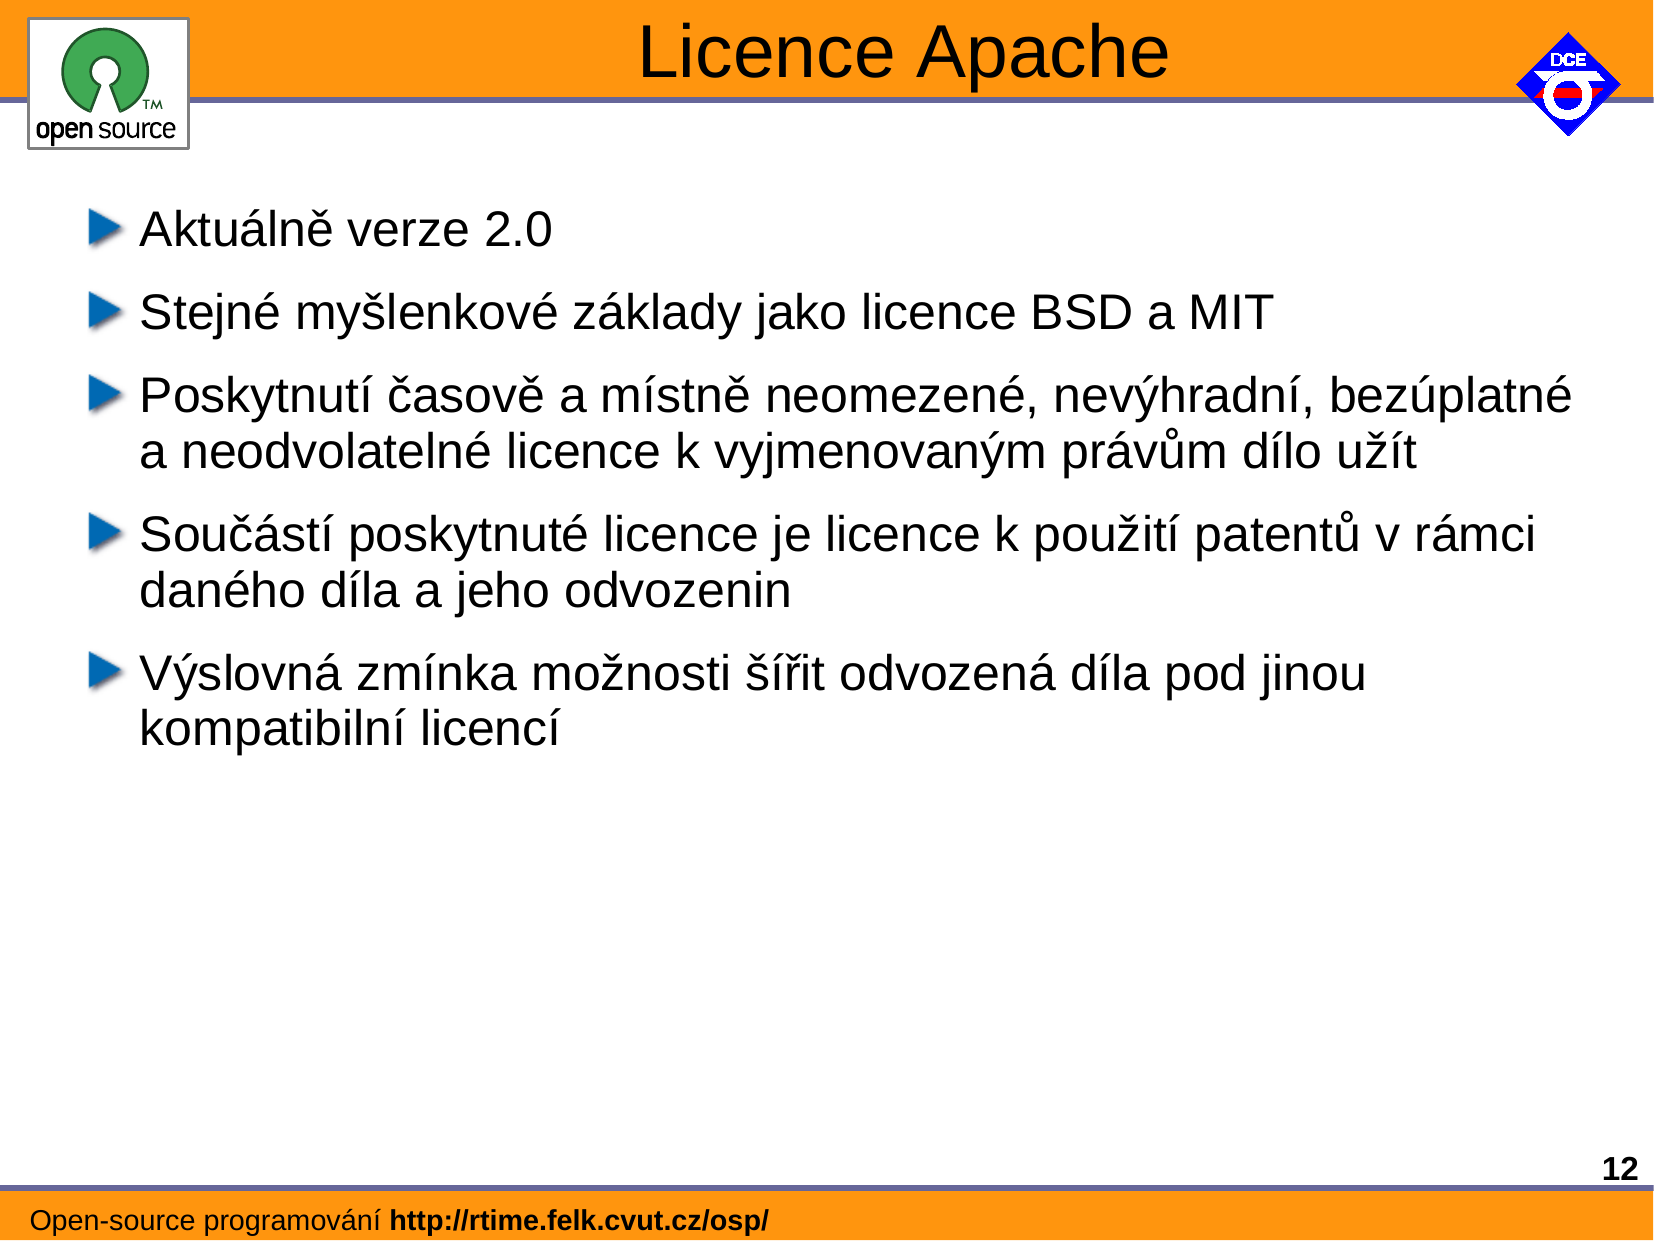

# Licence Apache
Aktuálně verze 2.0
Stejné myšlenkové základy jako licence BSD a MIT
Poskytnutí časově a místně neomezené, nevýhradní, bezúplatné a neodvolatelné licence k vyjmenovaným právům dílo užít
Součástí poskytnuté licence je licence k použití patentů v rámci daného díla a jeho odvozenin
Výslovná zmínka možnosti šířit odvozená díla pod jinou kompatibilní licencí